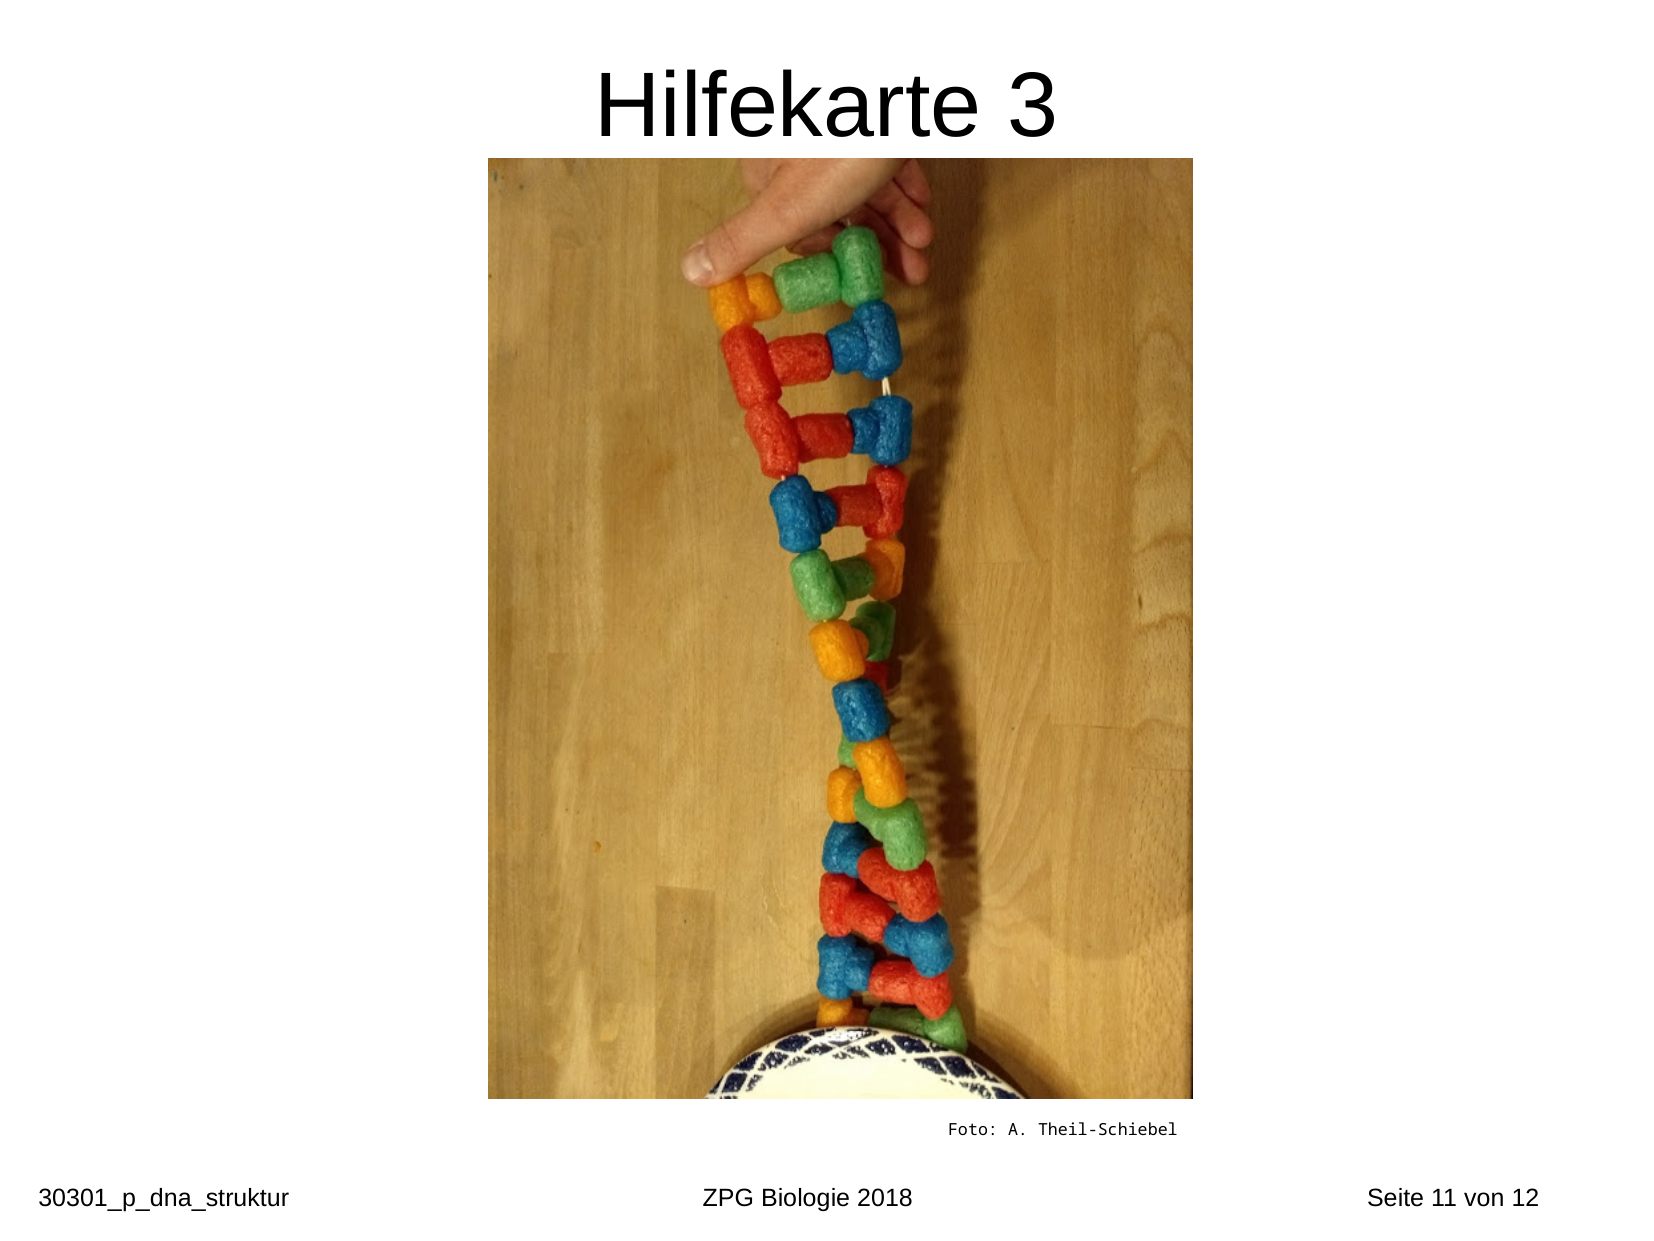

# Hilfekarte 3
Foto: A. Theil-Schiebel
30301_p_dna_struktur						ZPG Biologie 2018							Seite 11 von 12